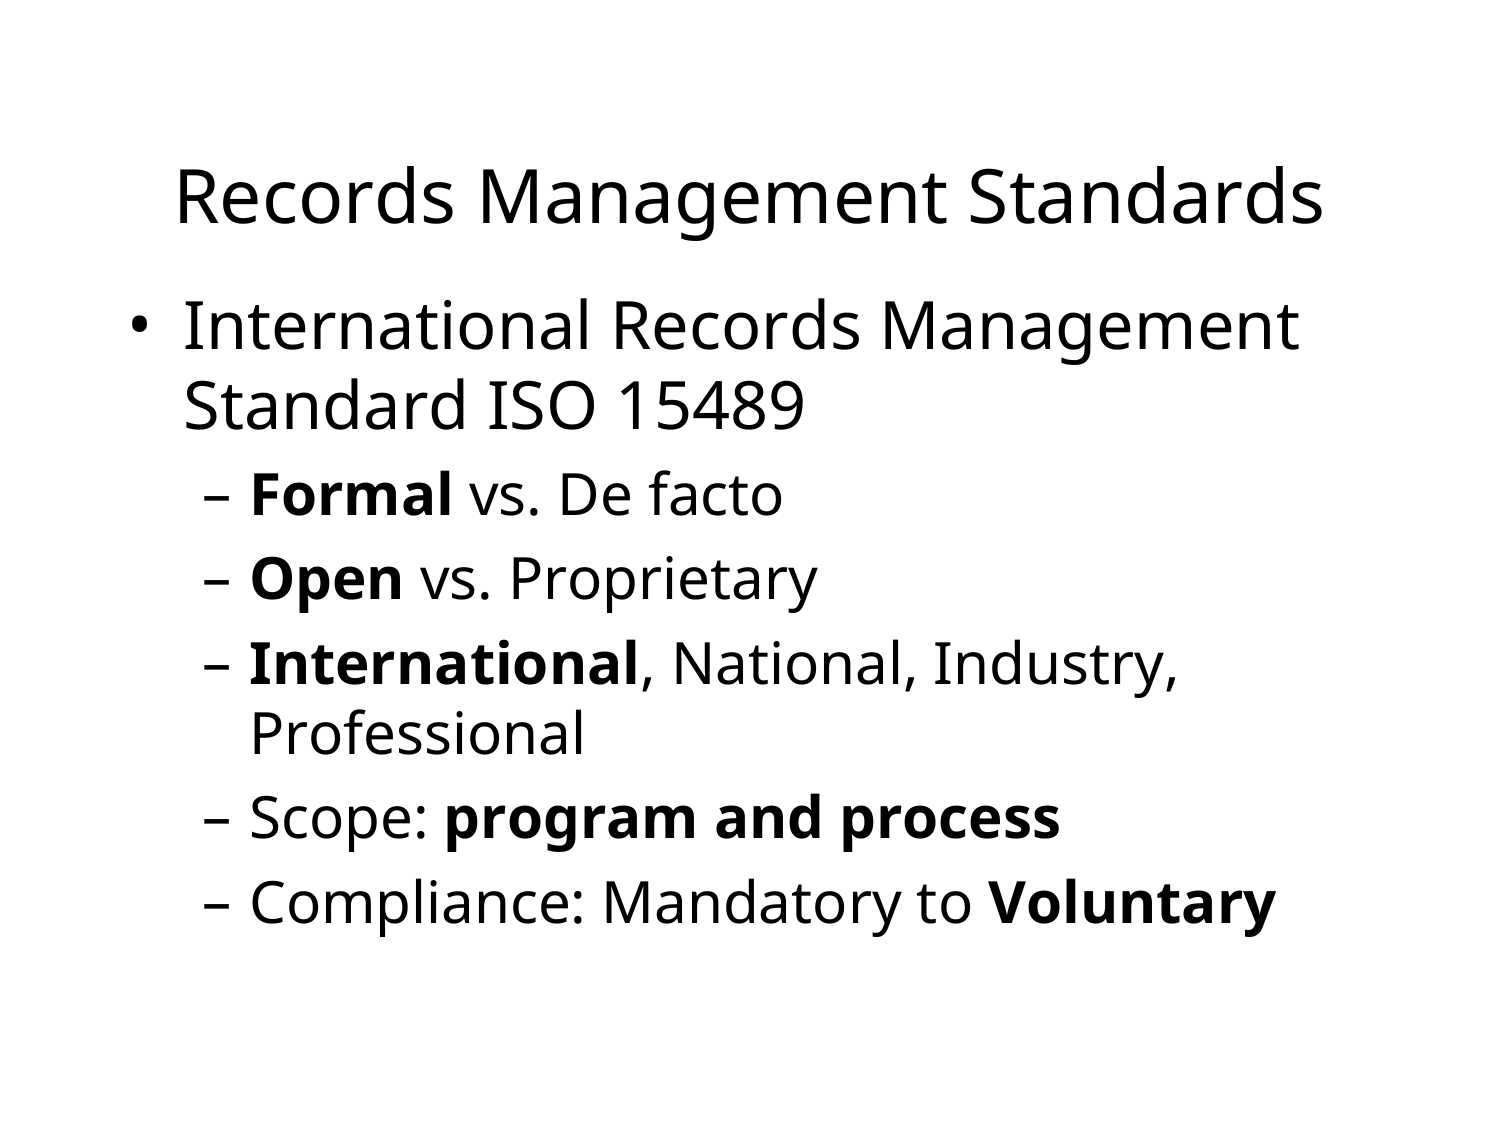

# Records Management Standards
International Records Management Standard ISO 15489
Formal vs. De facto
Open vs. Proprietary
International, National, Industry, Professional
Scope: program and process
Compliance: Mandatory to Voluntary